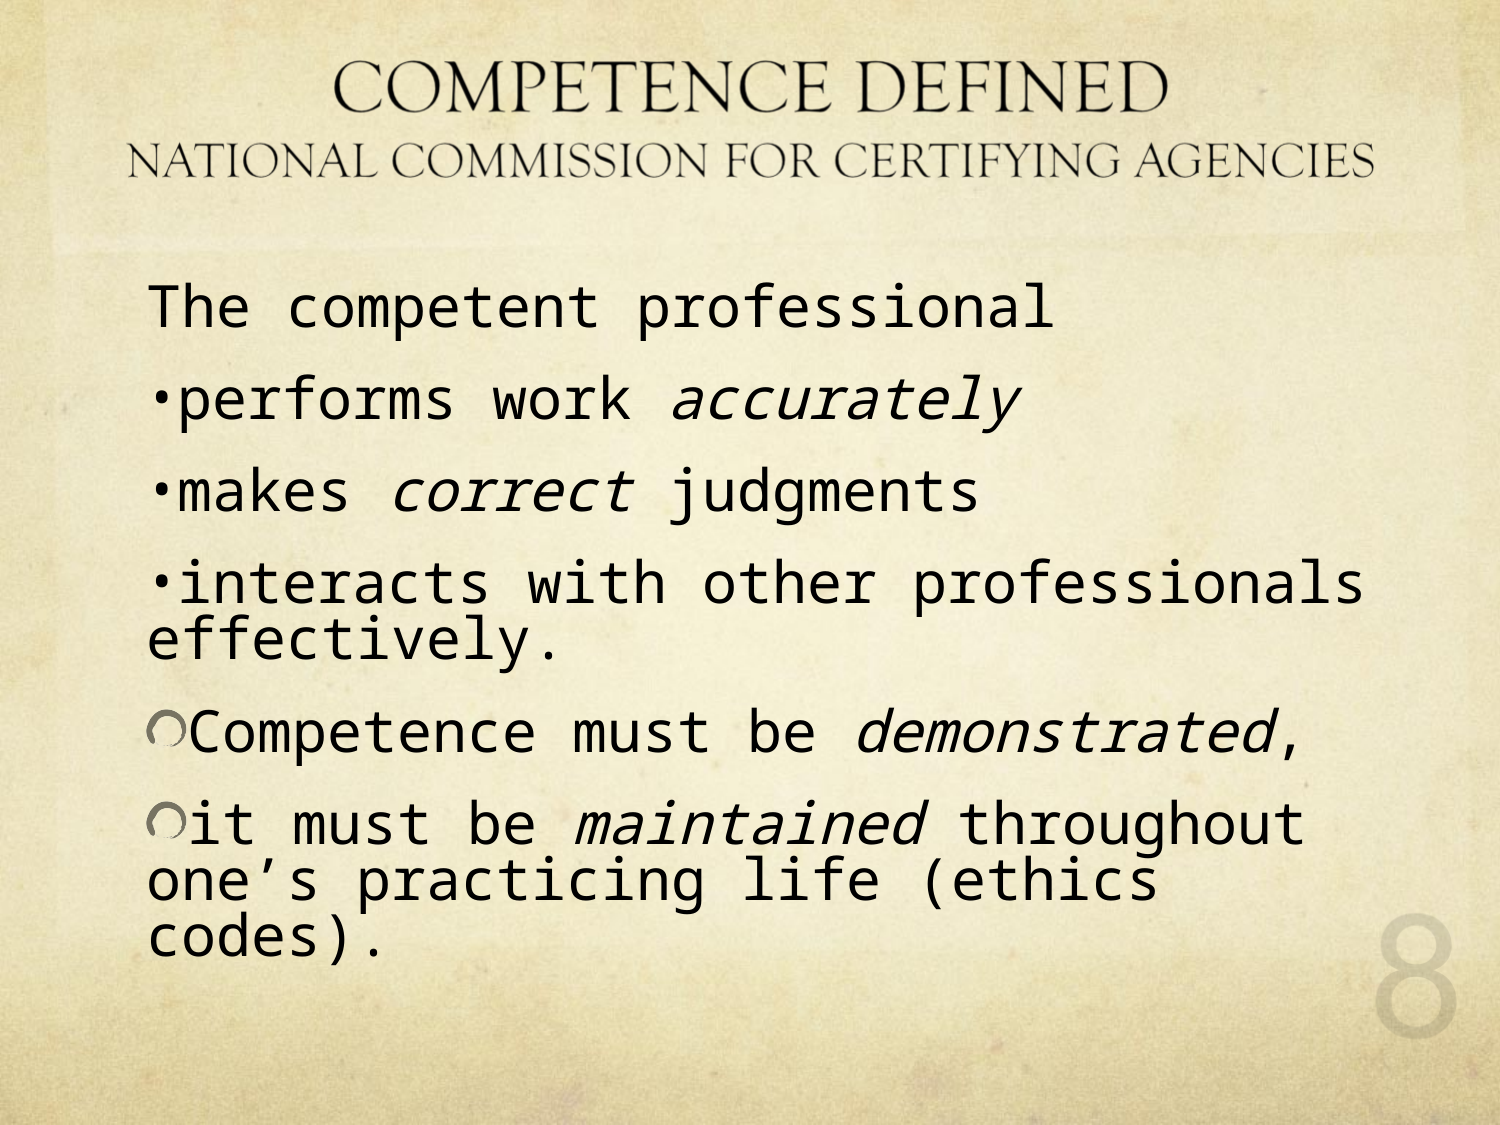

# The competent professional
performs work accurately
makes correct judgments
interacts with other professionals effectively.
Competence must be demonstrated,
it must be maintained throughout one’s practicing life (ethics codes).